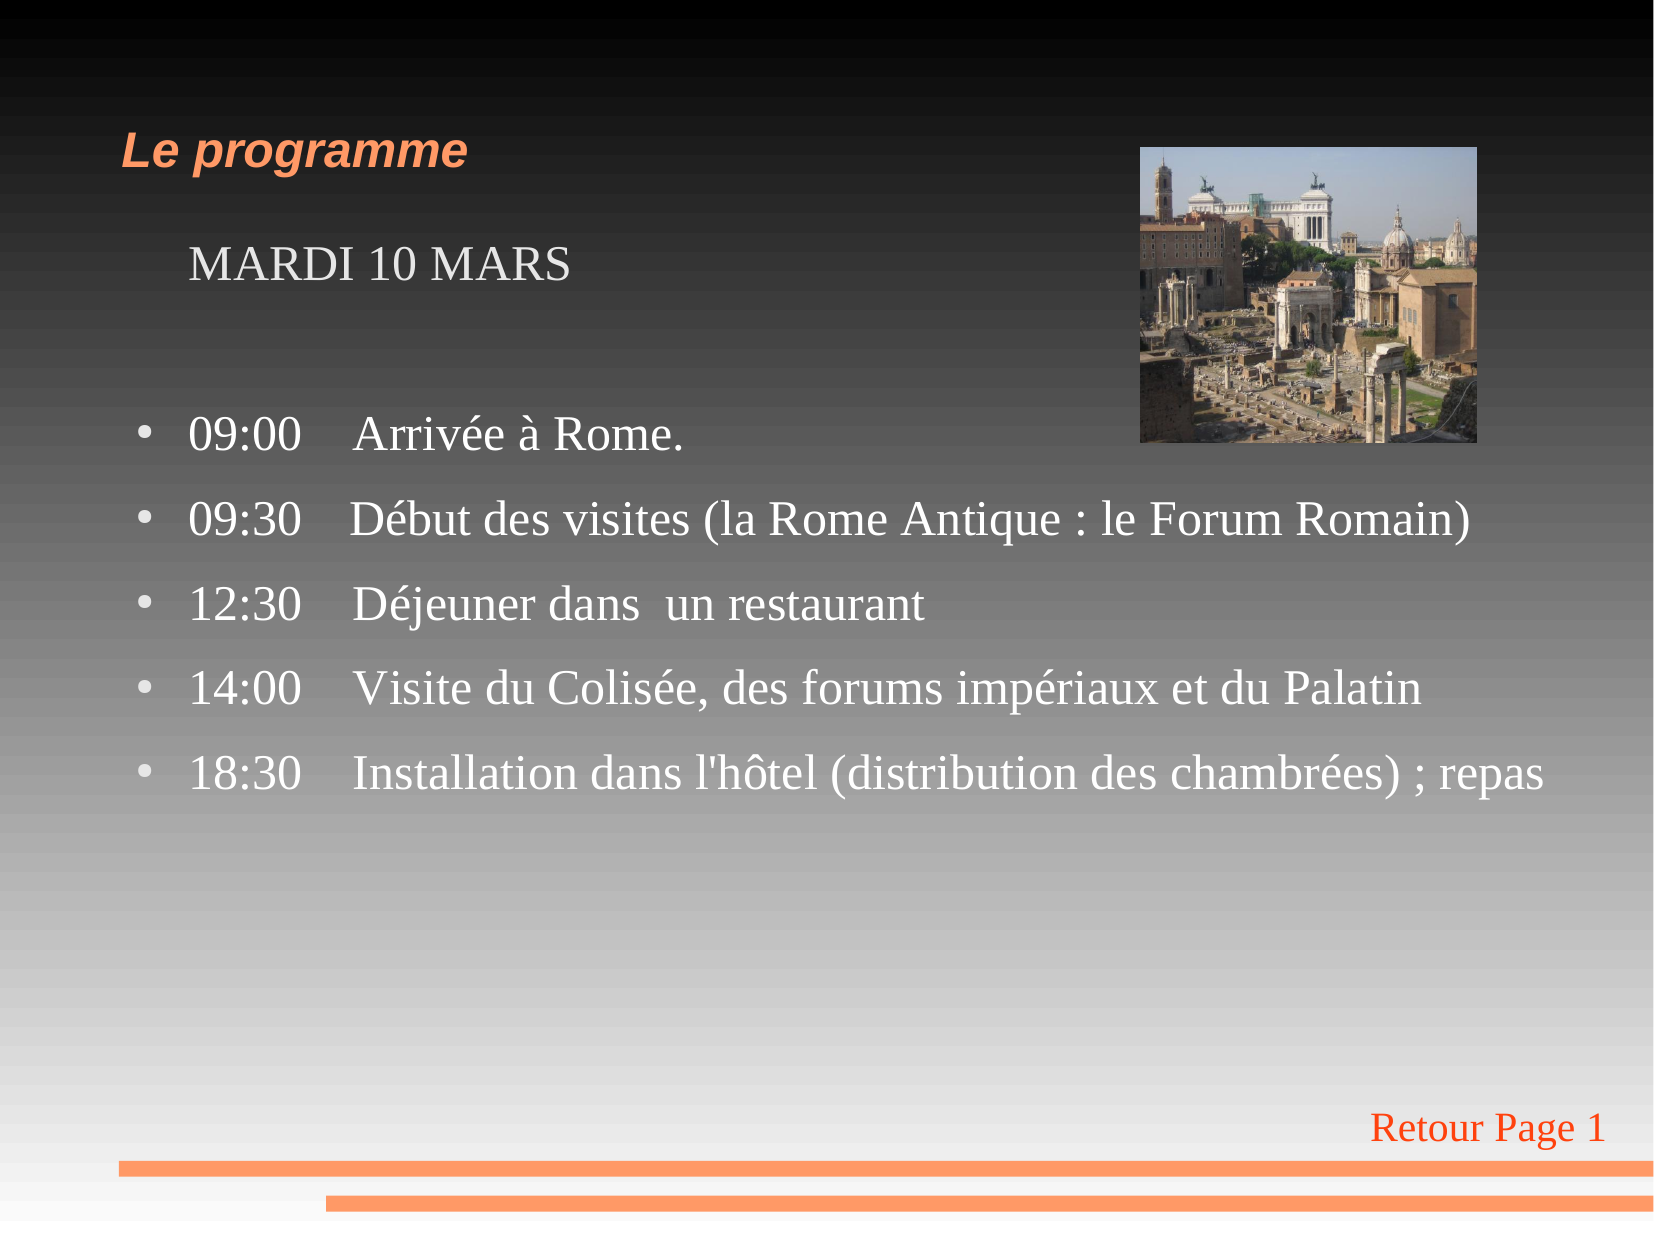

# Le programme
MARDI 10 MARS
09:00 Arrivée à Rome.
09:30 	 Début des visites (la Rome Antique : le Forum Romain)
12:30 Déjeuner dans un restaurant
14:00 Visite du Colisée, des forums impériaux et du Palatin
18:30 Installation dans l'hôtel (distribution des chambrées) ; repas
Retour Page 1